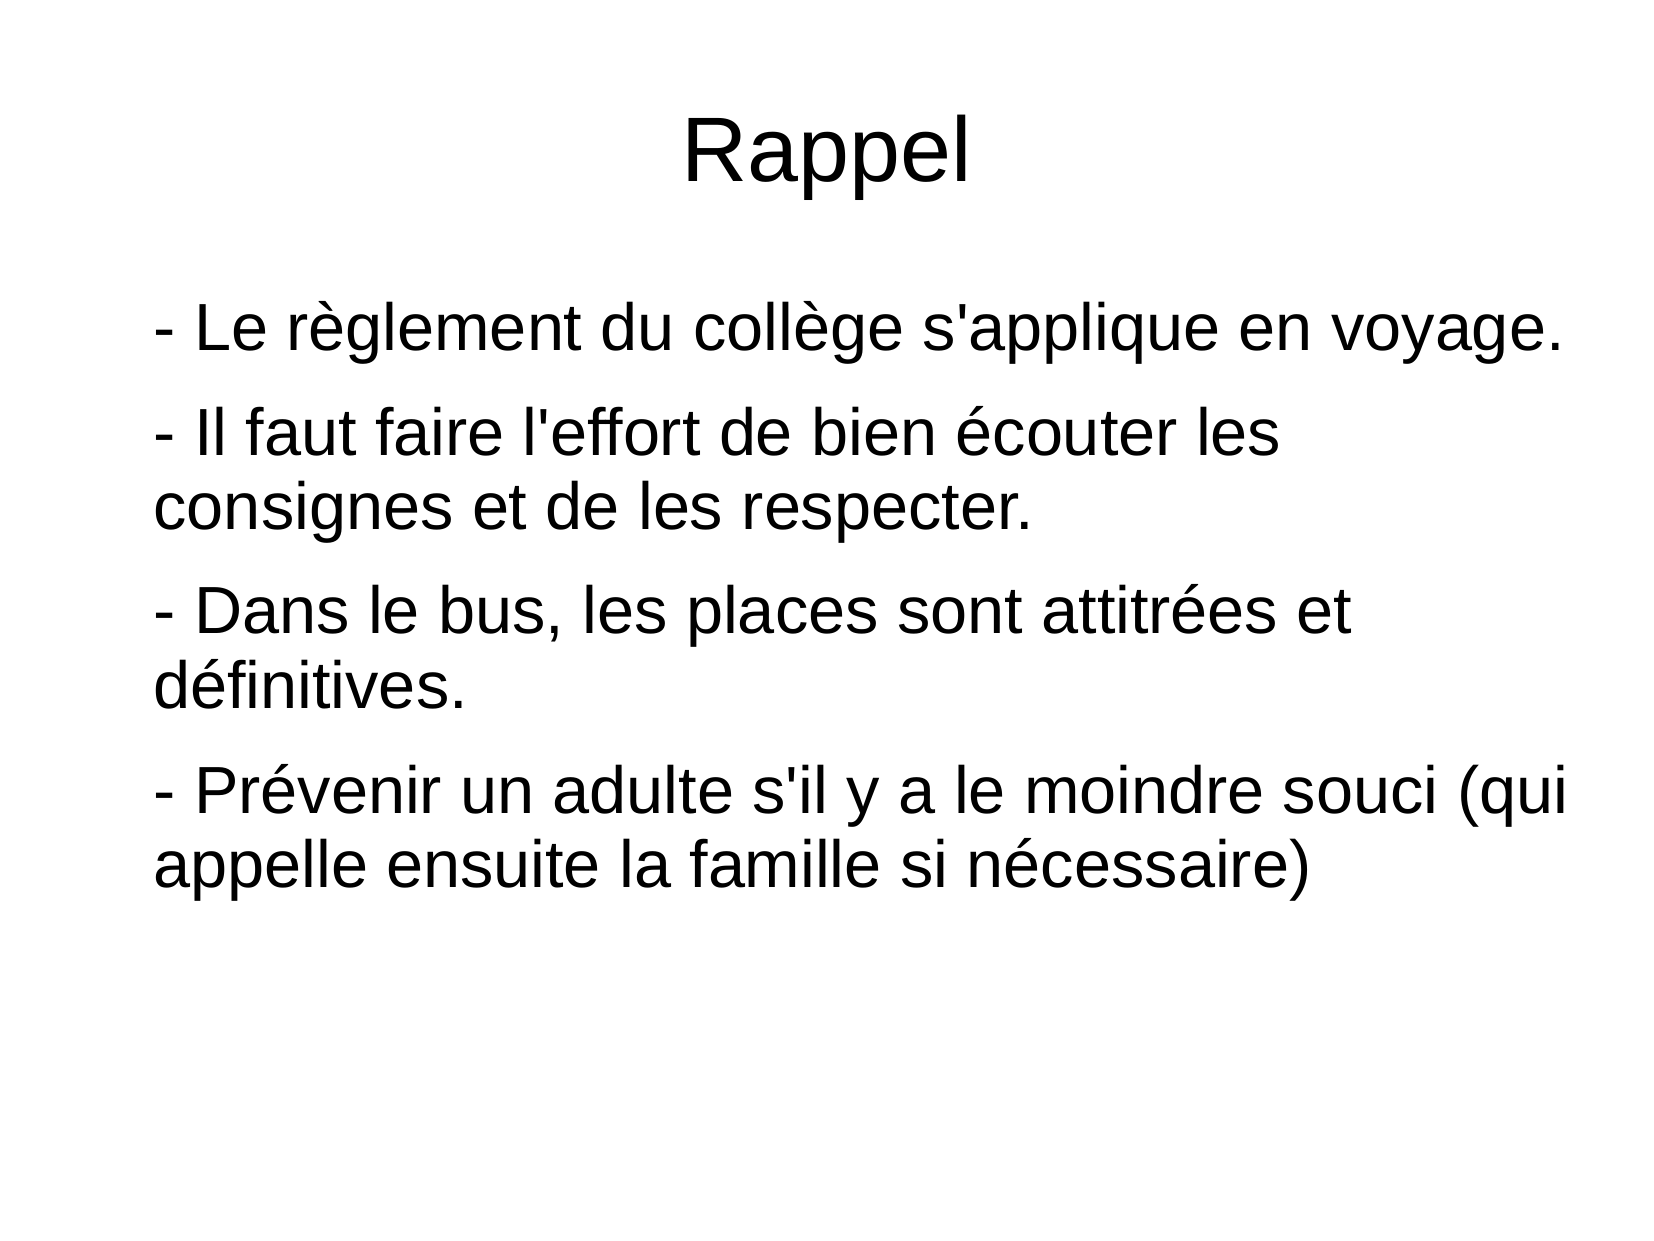

# Rappel
- Le règlement du collège s'applique en voyage.
- Il faut faire l'effort de bien écouter les consignes et de les respecter.
- Dans le bus, les places sont attitrées et définitives.
- Prévenir un adulte s'il y a le moindre souci (qui appelle ensuite la famille si nécessaire)